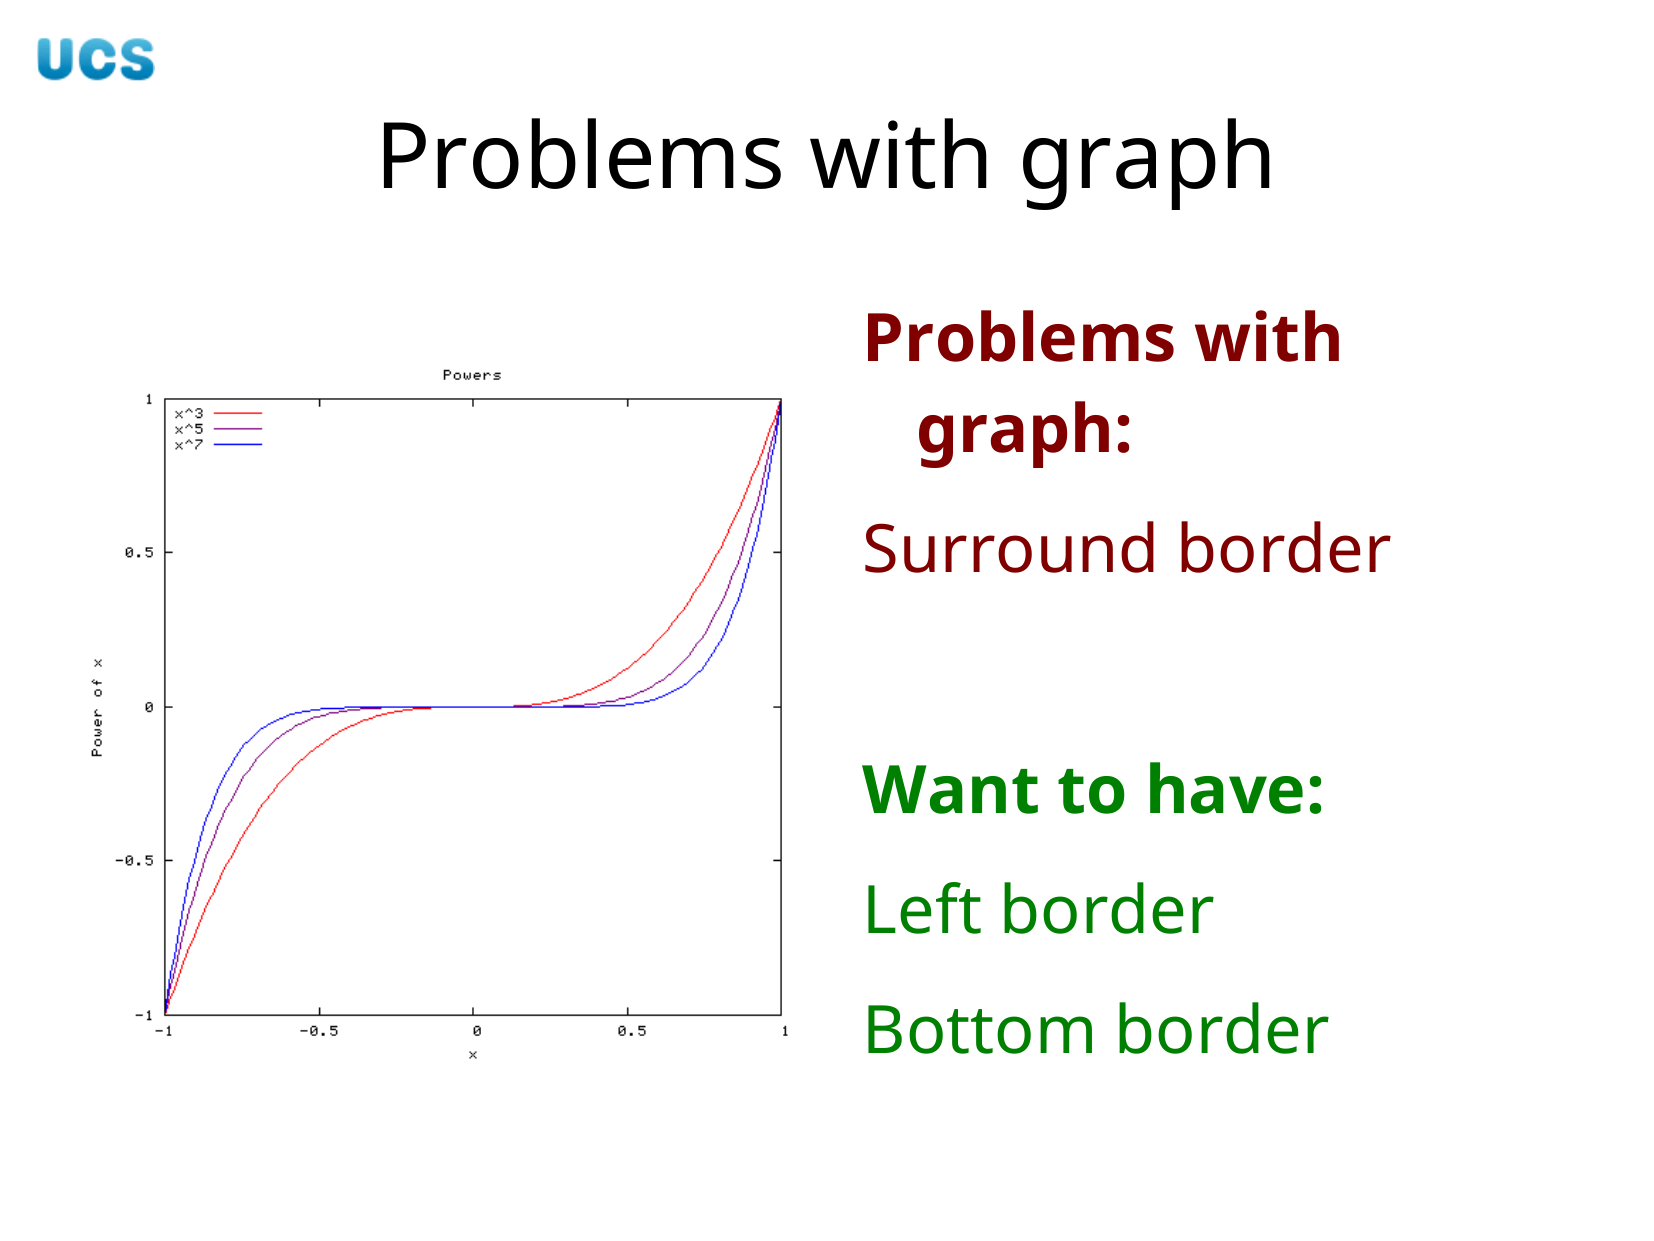

# Problems with graph
Problems with graph:
Surround border
Want to have:
Left border
Bottom border